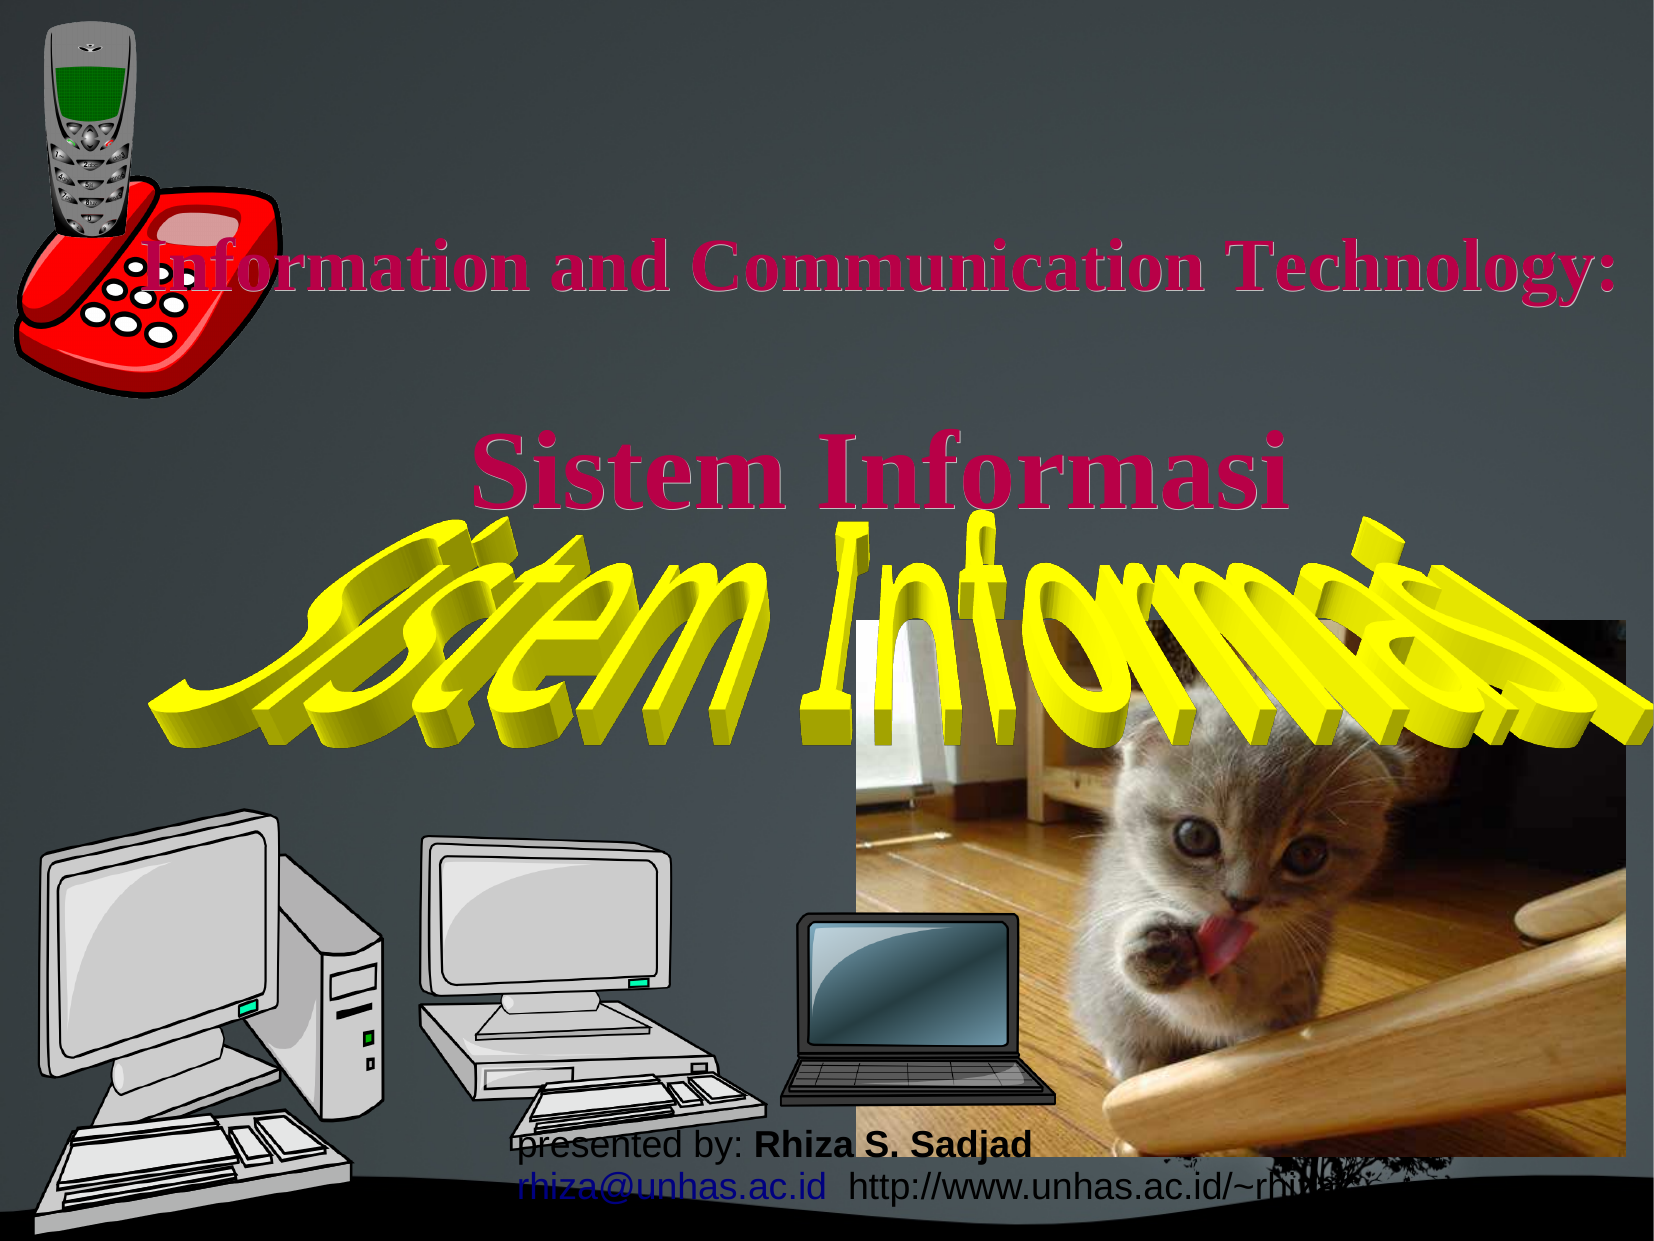

# Information and Communication Technology: Sistem Informasi
Sistem Informasi
presented by: Rhiza S. Sadjad
rhiza@unhas.ac.id http://www.unhas.ac.id/~rhiza/